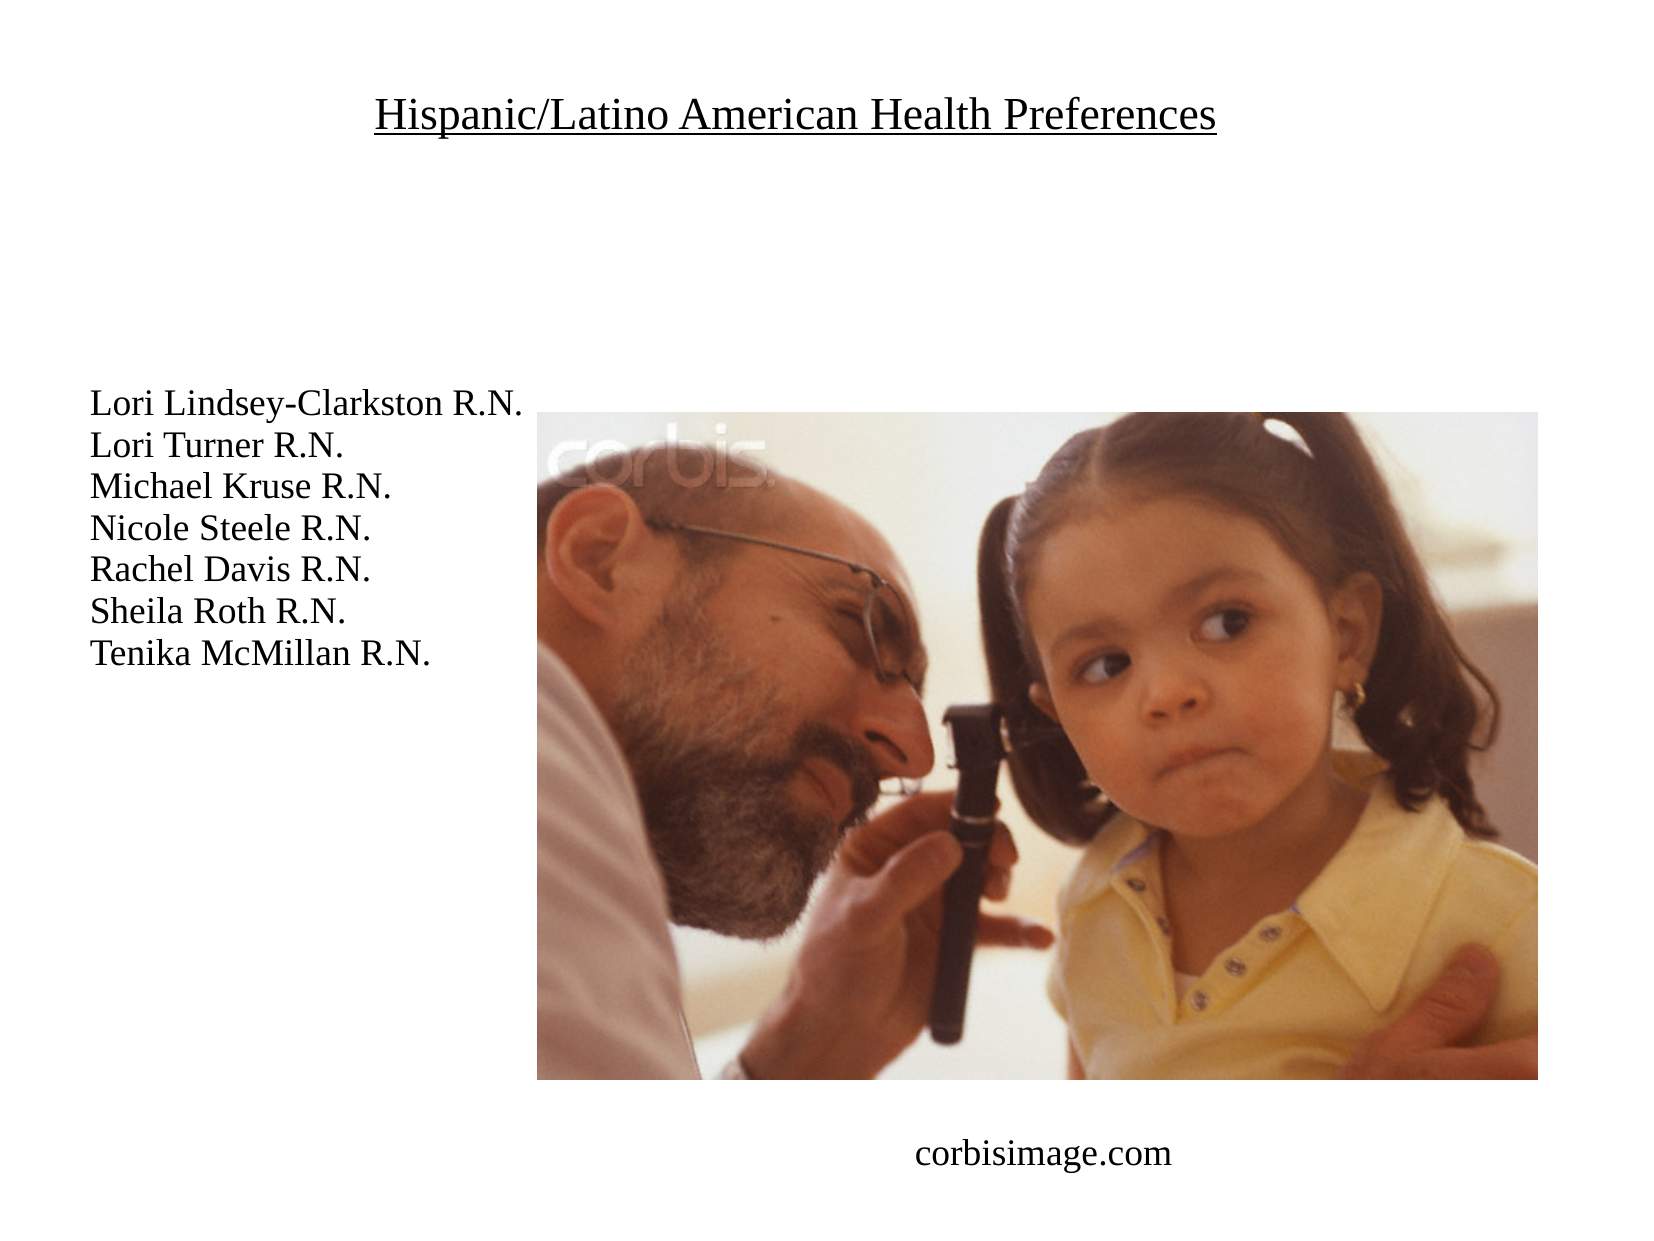

Hispanic/Latino American Health Preferences
Lori Lindsey-Clarkston R.N.
Lori Turner R.N.
Michael Kruse R.N.
Nicole Steele R.N.
Rachel Davis R.N.
Sheila Roth R.N.
Tenika McMillan R.N.
corbisimage.com